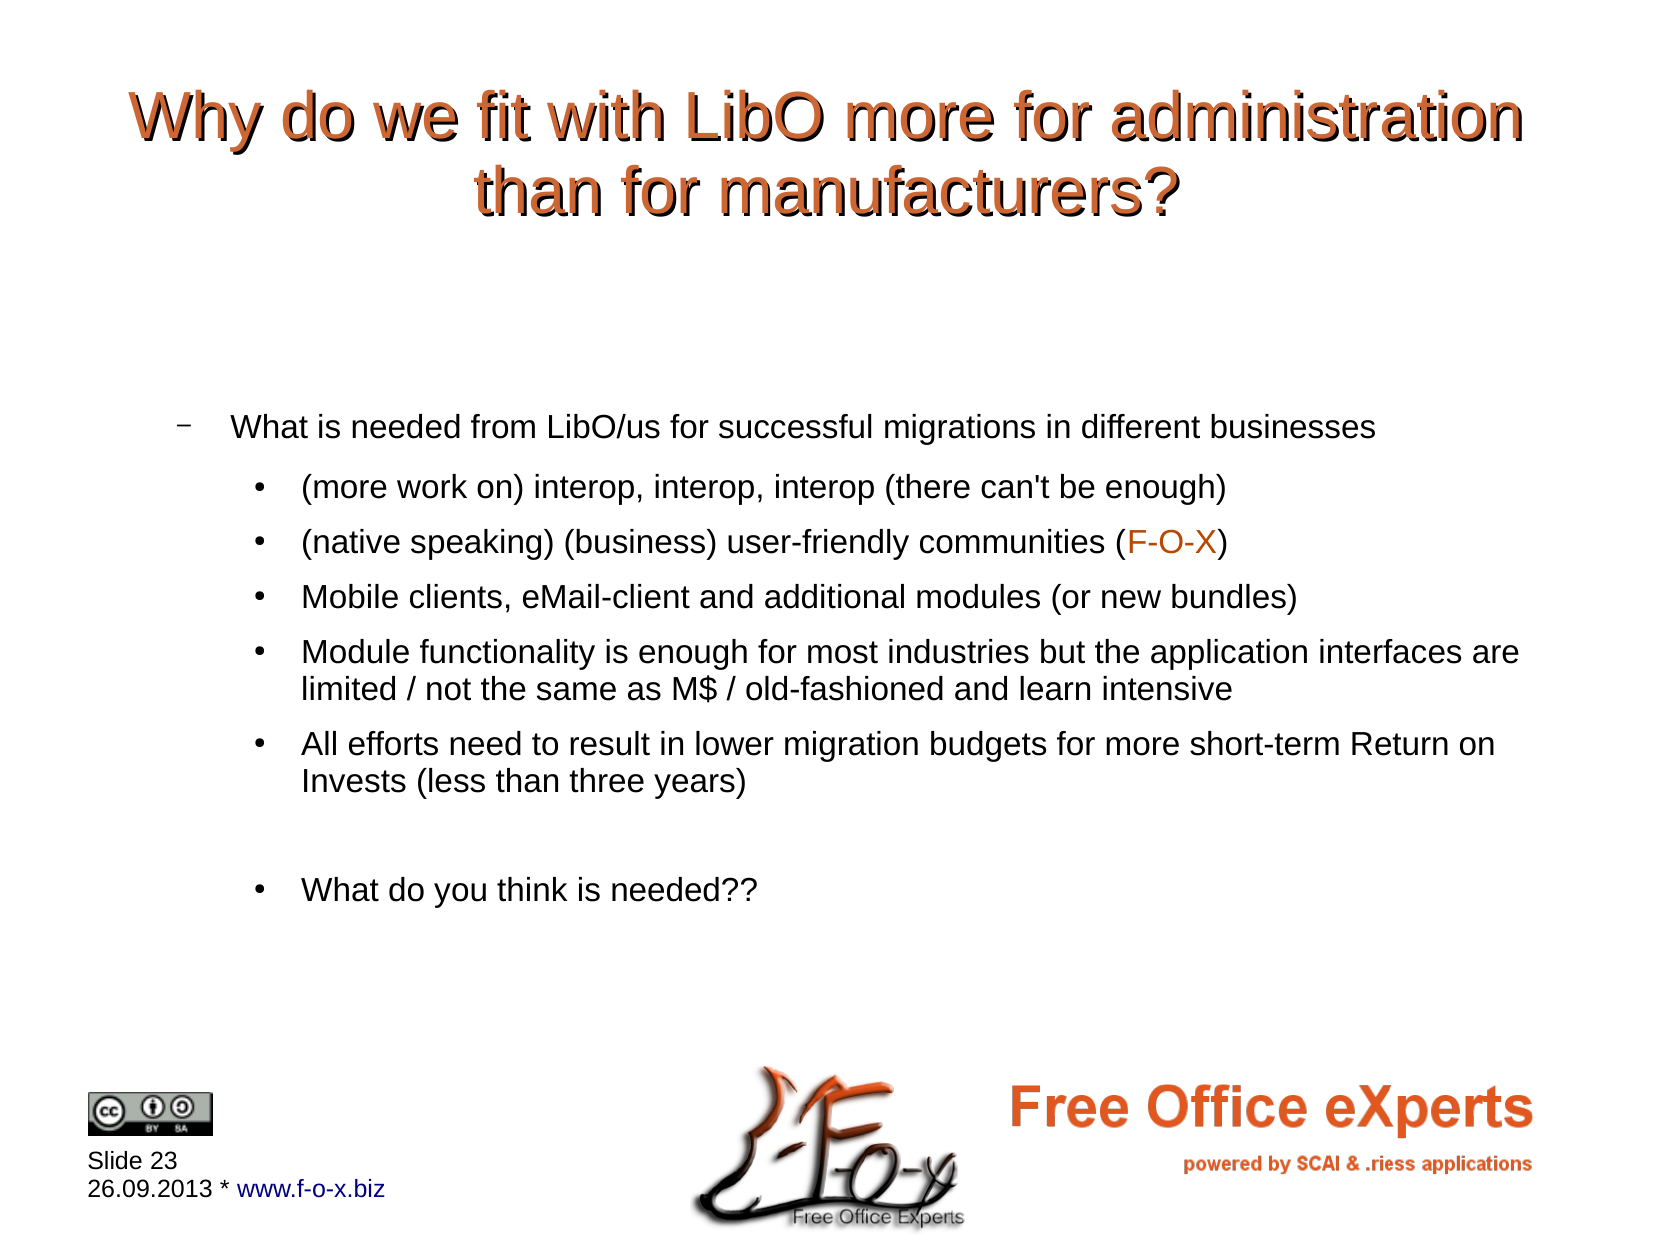

# Why do we fit with LibO more for administration than for manufacturers?
What is needed from LibO/us for successful migrations in different businesses
(more work on) interop, interop, interop (there can't be enough)
(native speaking) (business) user-friendly communities (F-O-X)
Mobile clients, eMail-client and additional modules (or new bundles)
Module functionality is enough for most industries but the application interfaces are limited / not the same as M$ / old-fashioned and learn intensive
All efforts need to result in lower migration budgets for more short-term Return on Invests (less than three years)
What do you think is needed??